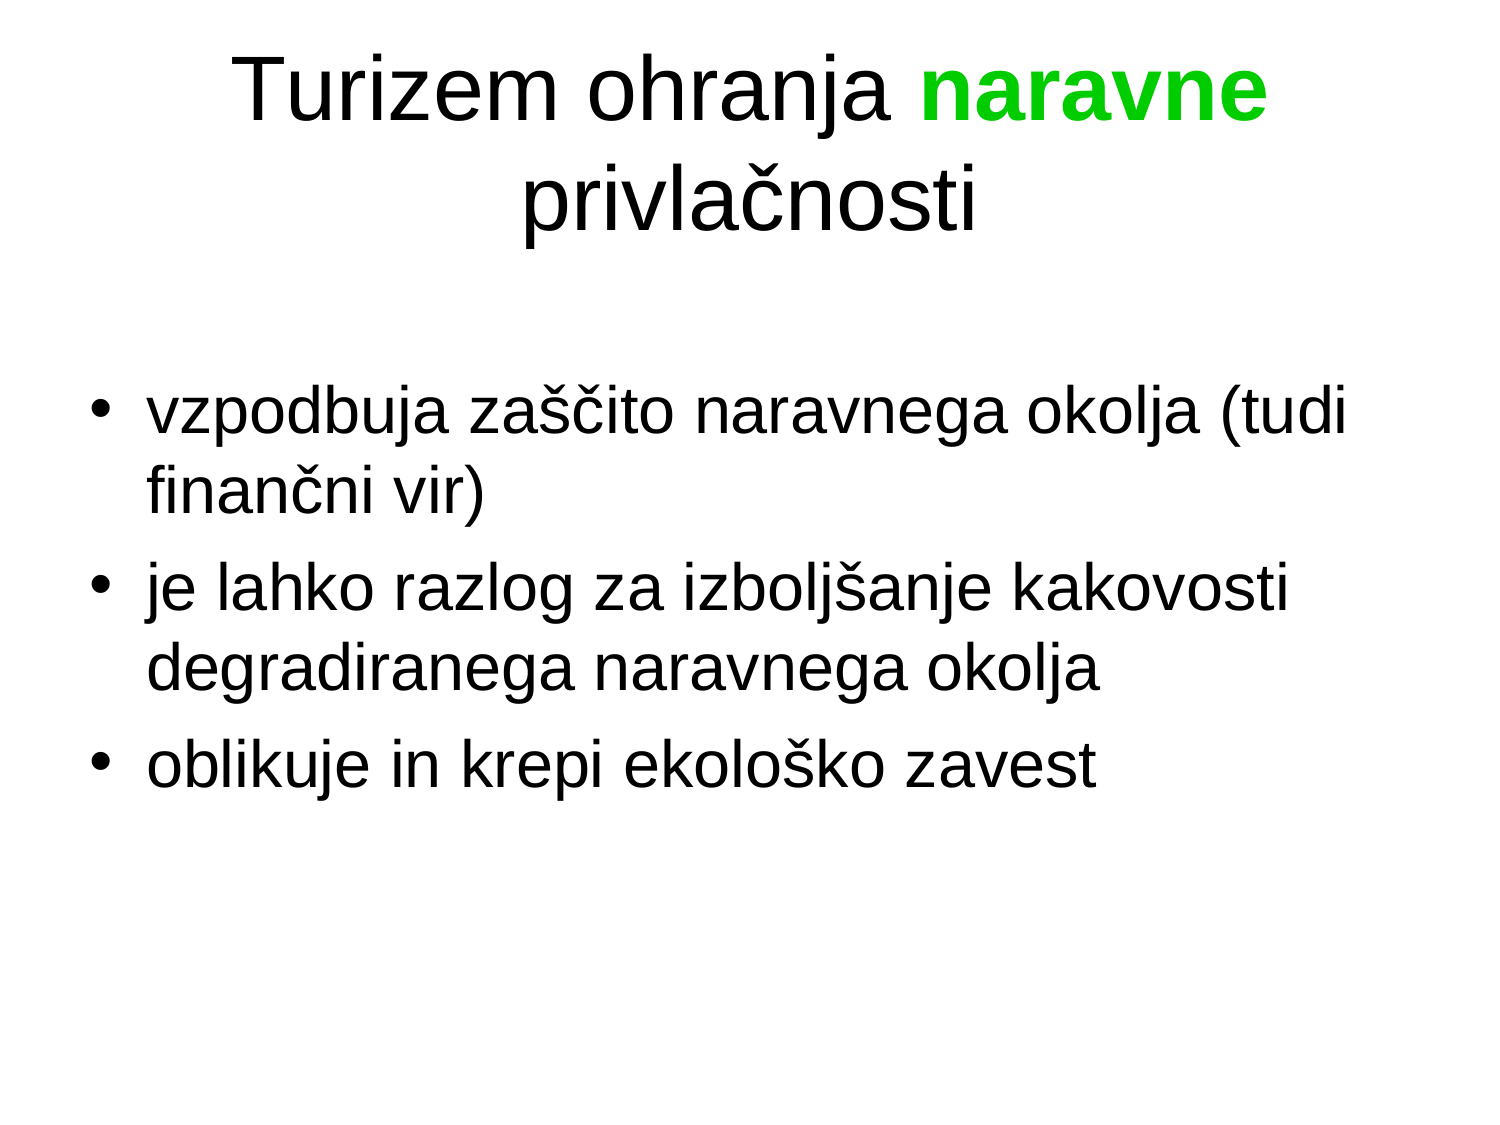

# Turizem ohranja naravne privlačnosti
vzpodbuja zaščito naravnega okolja (tudi finančni vir)
je lahko razlog za izboljšanje kakovosti degradiranega naravnega okolja
oblikuje in krepi ekološko zavest